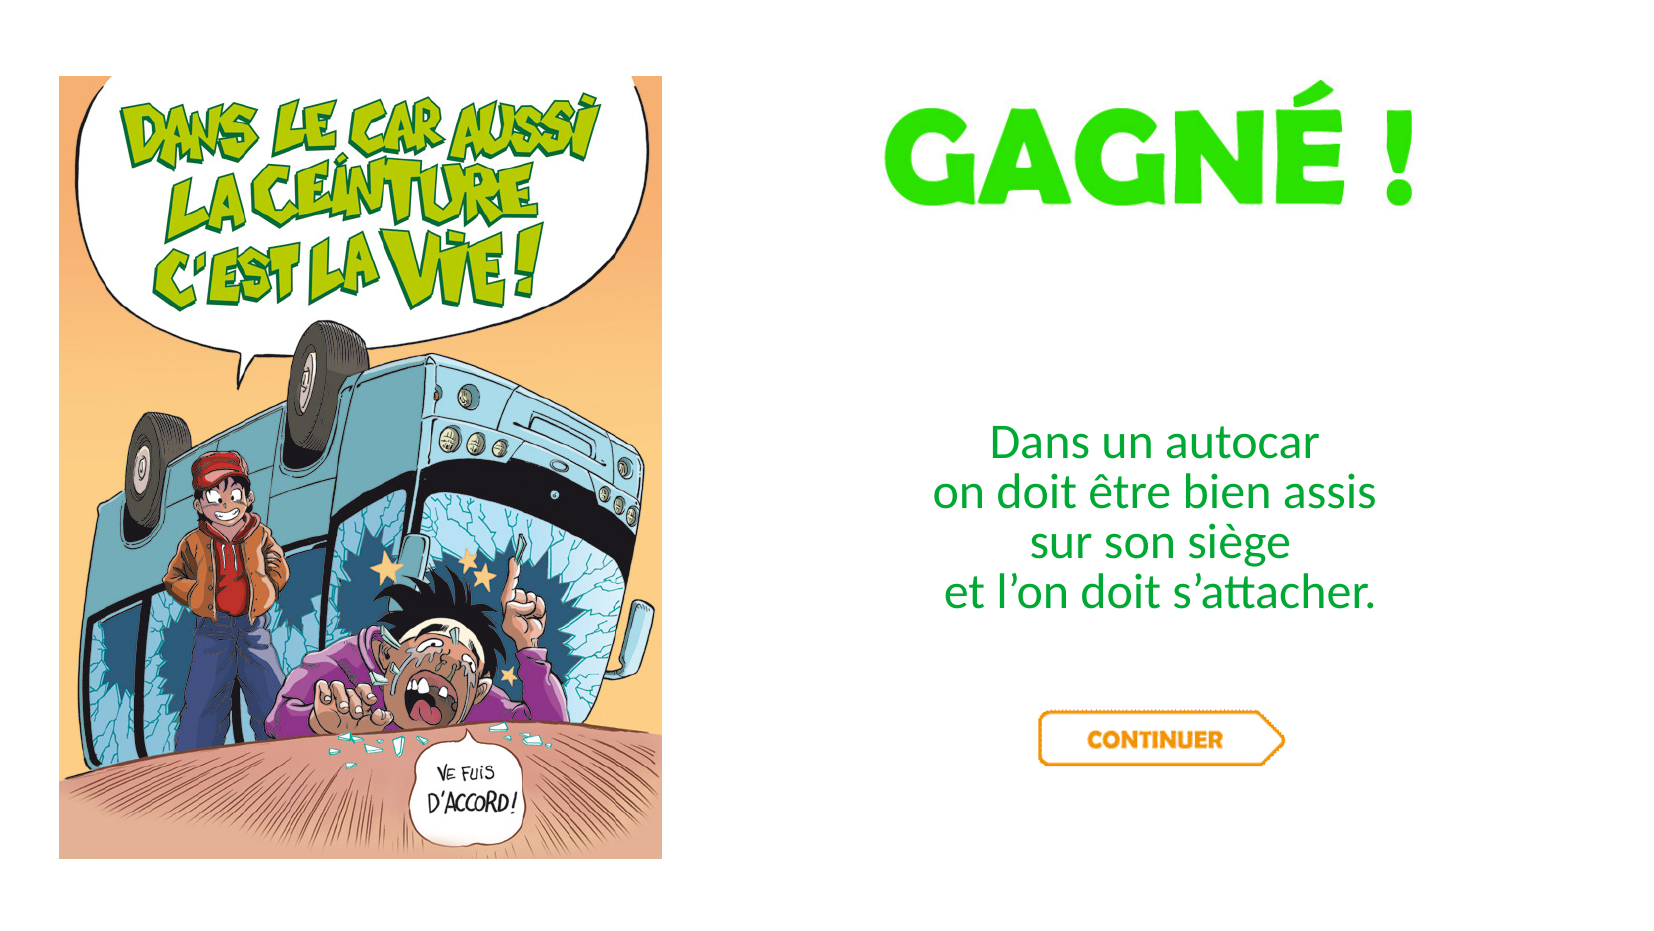

Dans un autocar
on doit être bien assis
sur son siège
et l’on doit s’attacher.